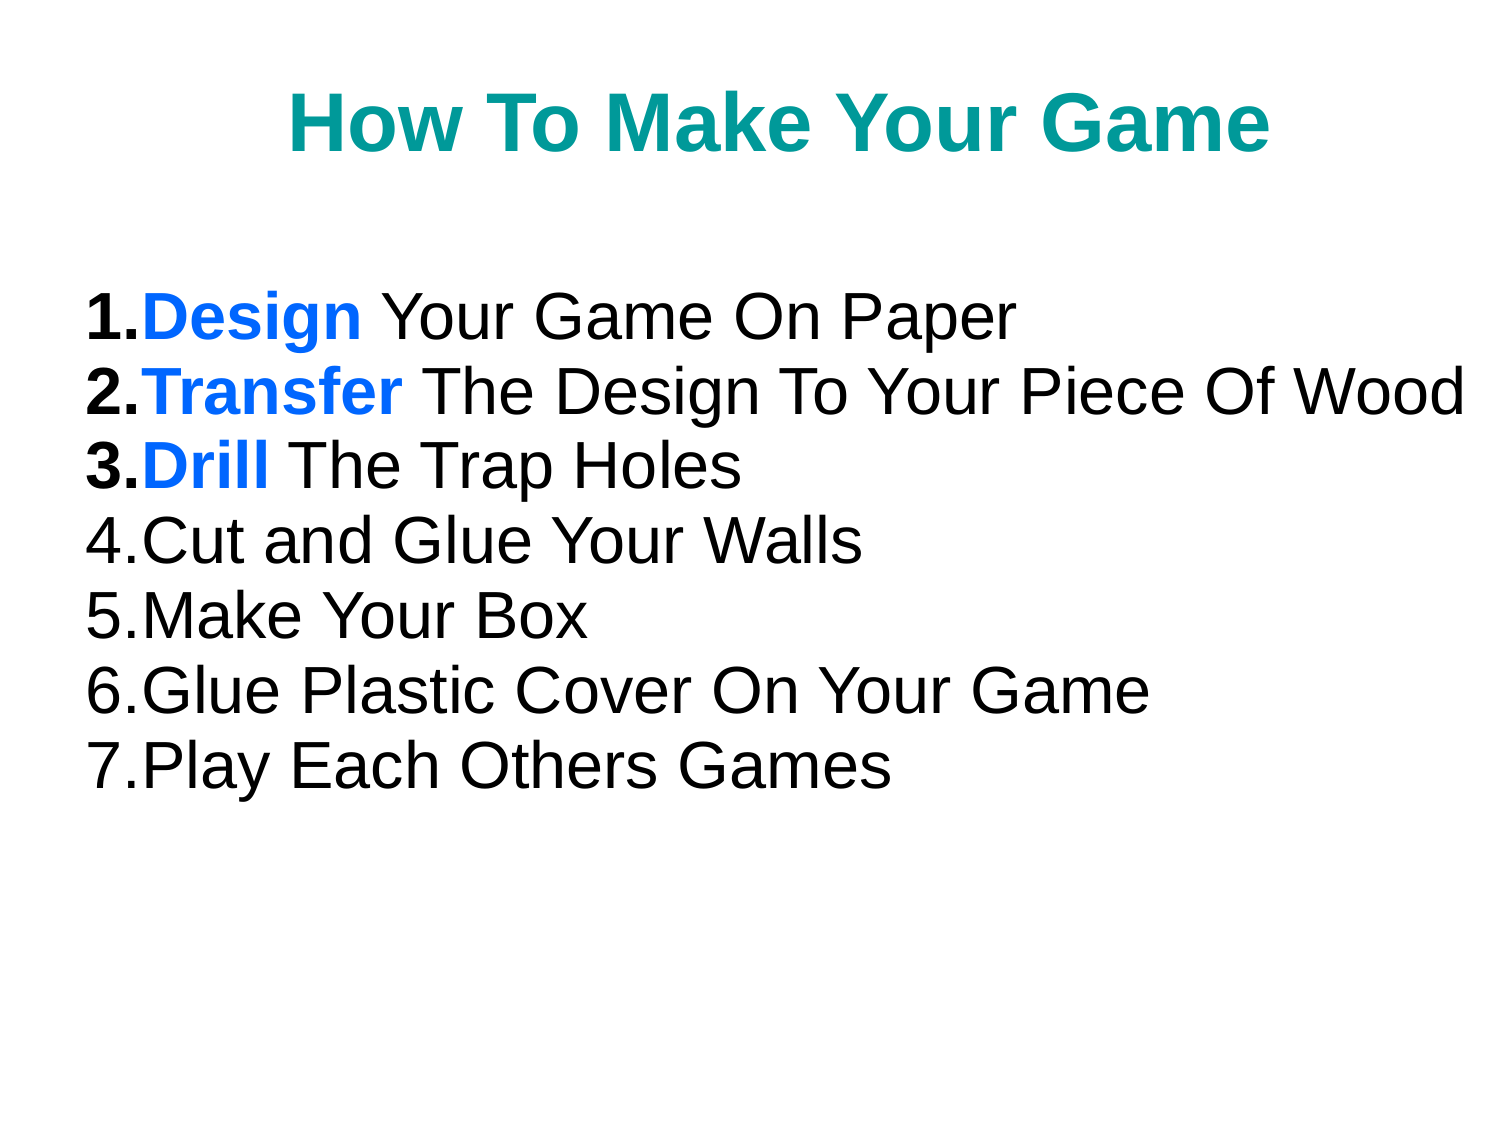

How To Make Your Game
Design Your Game On Paper
Transfer The Design To Your Piece Of Wood
Drill The Trap Holes
Cut and Glue Your Walls
Make Your Box
Glue Plastic Cover On Your Game
Play Each Others Games